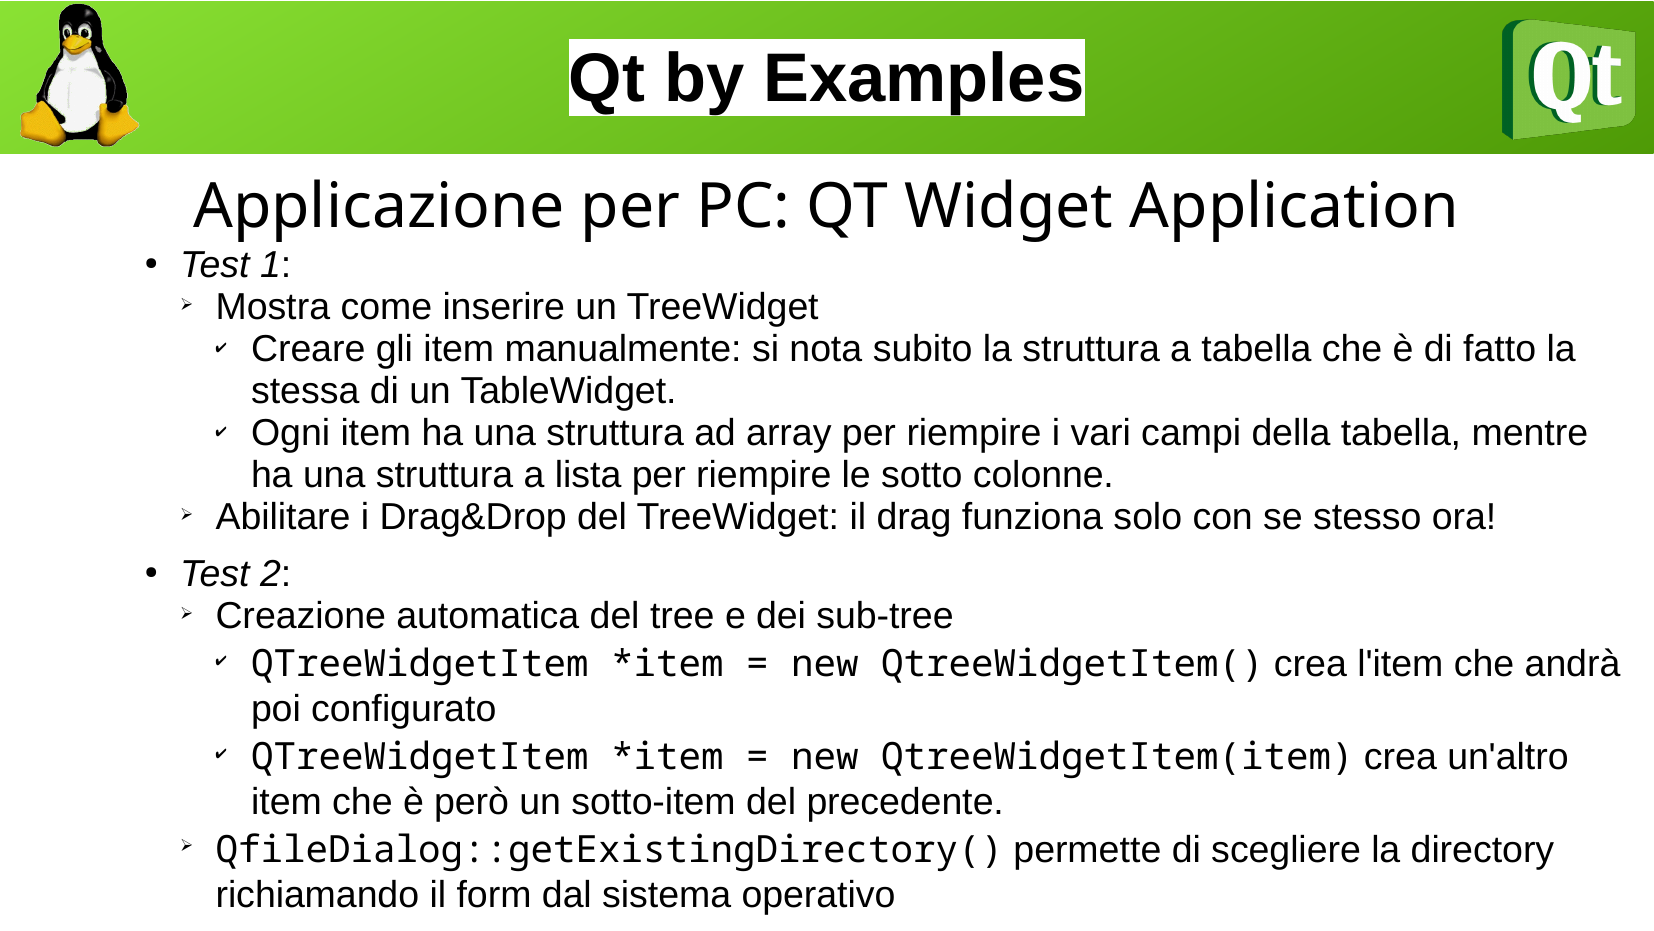

# Qt by Examples
Applicazione per PC: QT Widget Application
Test 1:
Mostra come inserire un TreeWidget
Creare gli item manualmente: si nota subito la struttura a tabella che è di fatto la stessa di un TableWidget.
Ogni item ha una struttura ad array per riempire i vari campi della tabella, mentre ha una struttura a lista per riempire le sotto colonne.
Abilitare i Drag&Drop del TreeWidget: il drag funziona solo con se stesso ora!
Test 2:
Creazione automatica del tree e dei sub-tree
QTreeWidgetItem *item = new QtreeWidgetItem() crea l'item che andrà poi configurato
QTreeWidgetItem *item = new QtreeWidgetItem(item) crea un'altro item che è però un sotto-item del precedente.
QfileDialog::getExistingDirectory() permette di scegliere la directory richiamando il form dal sistema operativo